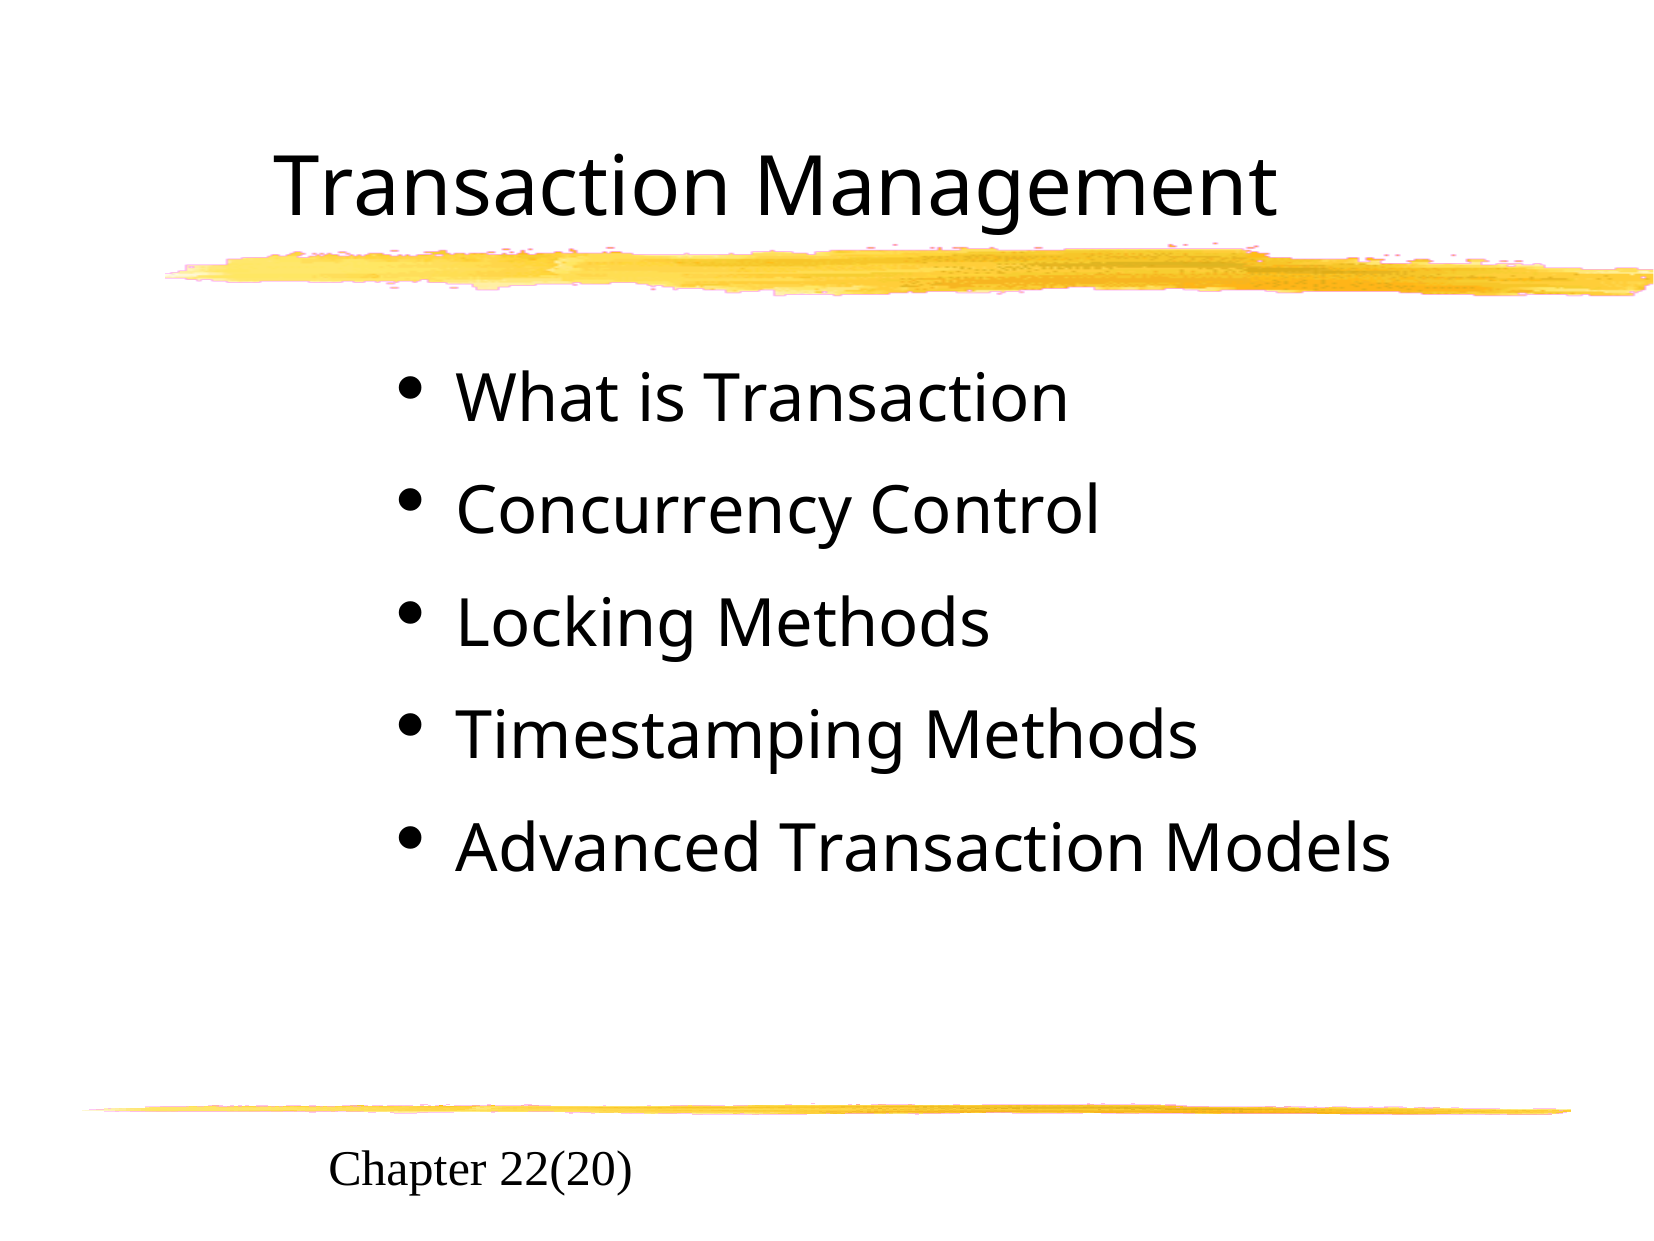

# Transaction Management
What is Transaction
Concurrency Control
Locking Methods
Timestamping Methods
Advanced Transaction Models
Chapter 22(20)